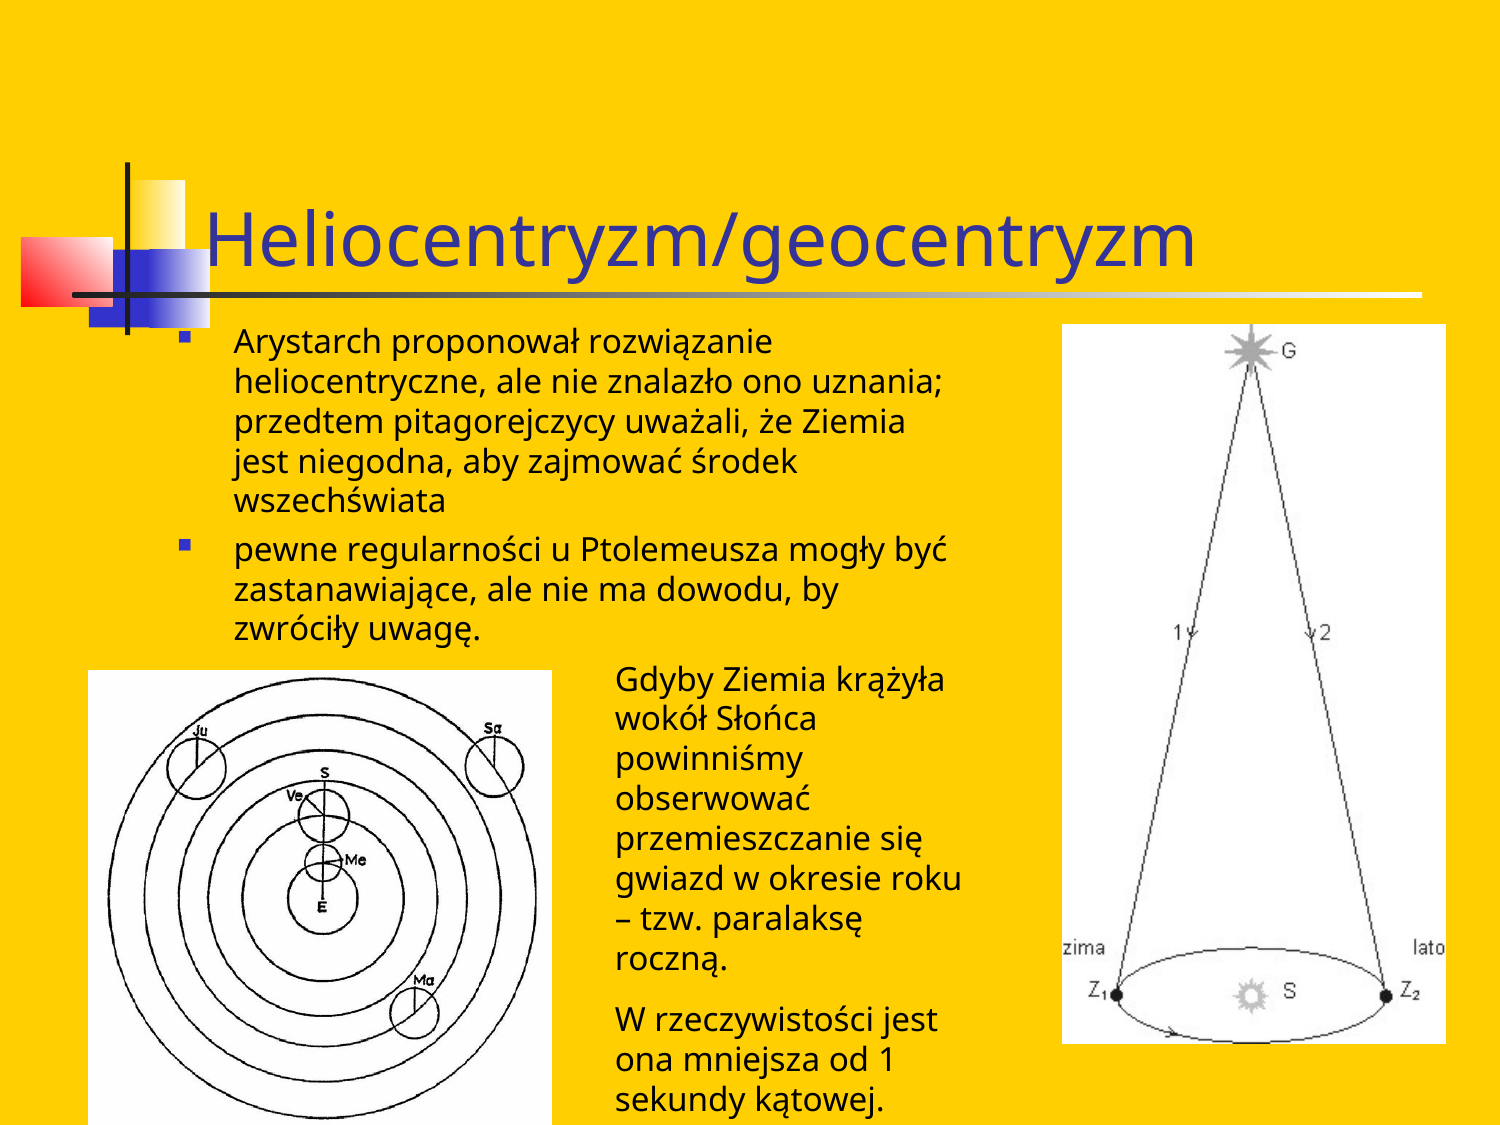

# Heliocentryzm/geocentryzm
Arystarch proponował rozwiązanie heliocentryczne, ale nie znalazło ono uznania; przedtem pitagorejczycy uważali, że Ziemia jest niegodna, aby zajmować środek wszechświata
pewne regularności u Ptolemeusza mogły być zastanawiające, ale nie ma dowodu, by zwróciły uwagę.
Gdyby Ziemia krążyła wokół Słońca powinniśmy obserwować przemieszczanie się gwiazd w okresie roku – tzw. paralaksę roczną.
W rzeczywistości jest ona mniejsza od 1 sekundy kątowej.